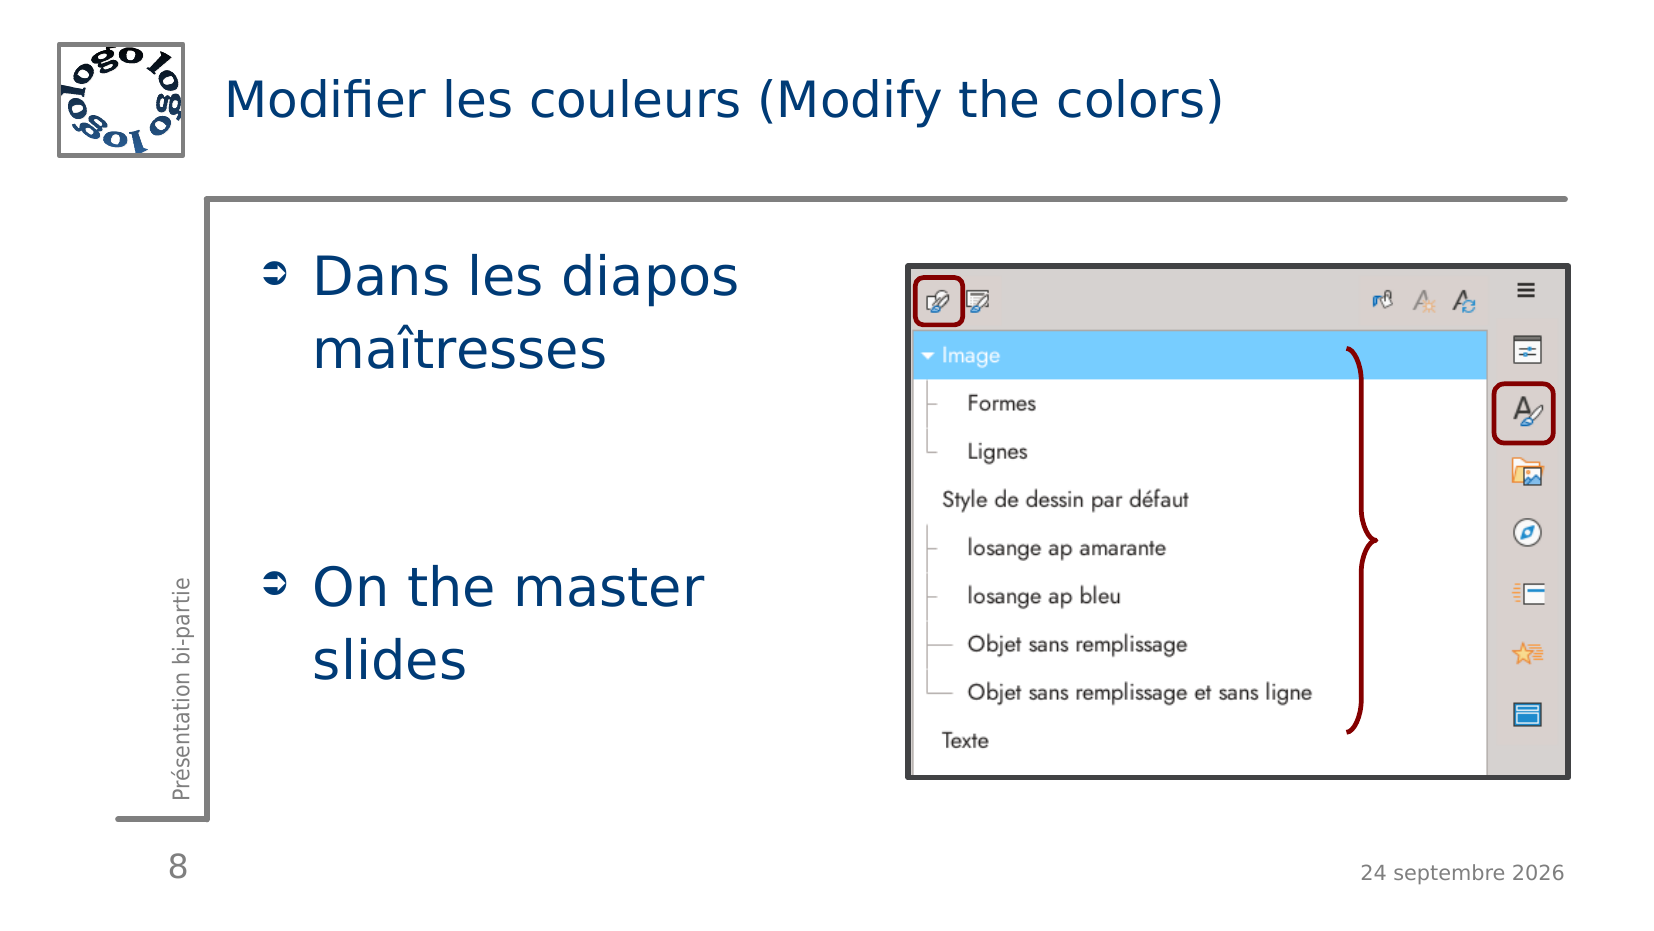

# Modifier les couleurs (Modify the colors)
Dans les diapos maîtresses
On the master slides
Présentation bi-partie